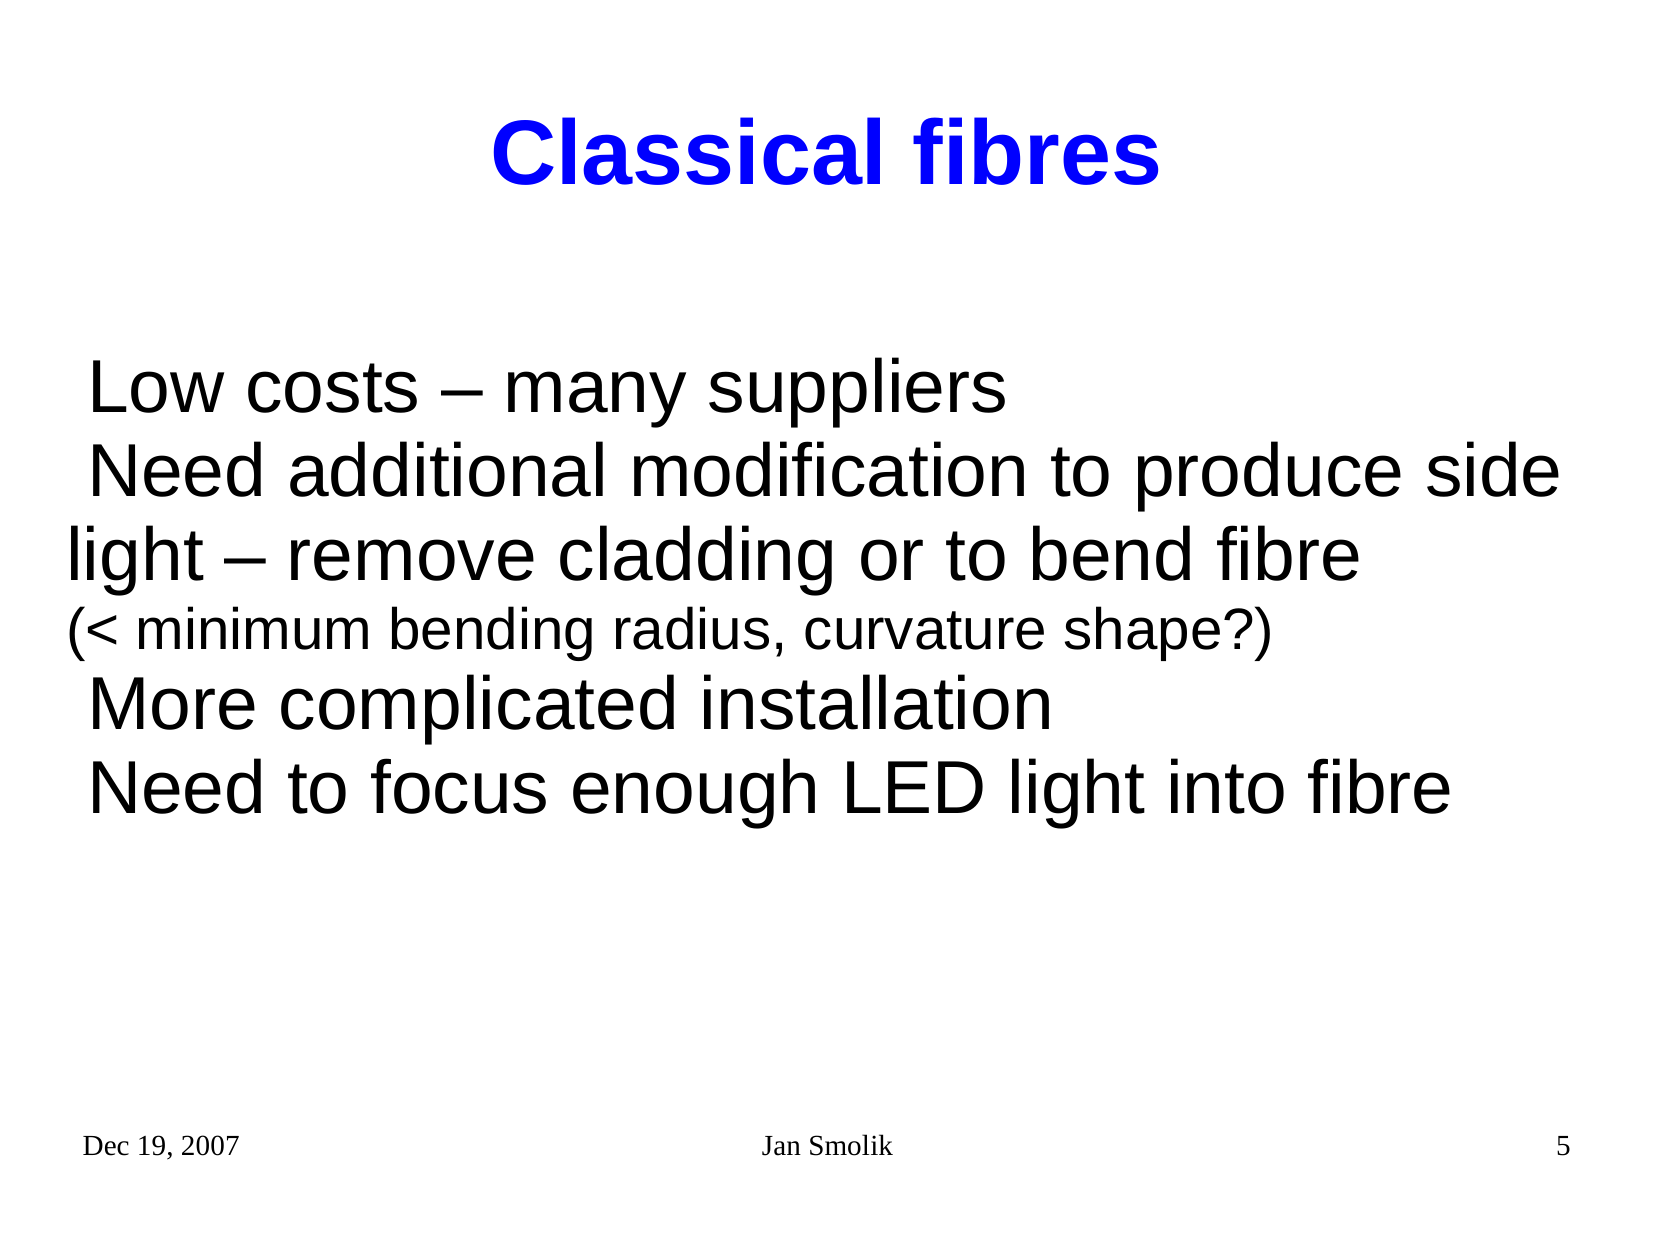

# Classical fibres
 Low costs – many suppliers
 Need additional modification to produce side light – remove cladding or to bend fibre
(< minimum bending radius, curvature shape?)
 More complicated installation
 Need to focus enough LED light into fibre
Dec 19, 2007
Jan Smolik
5